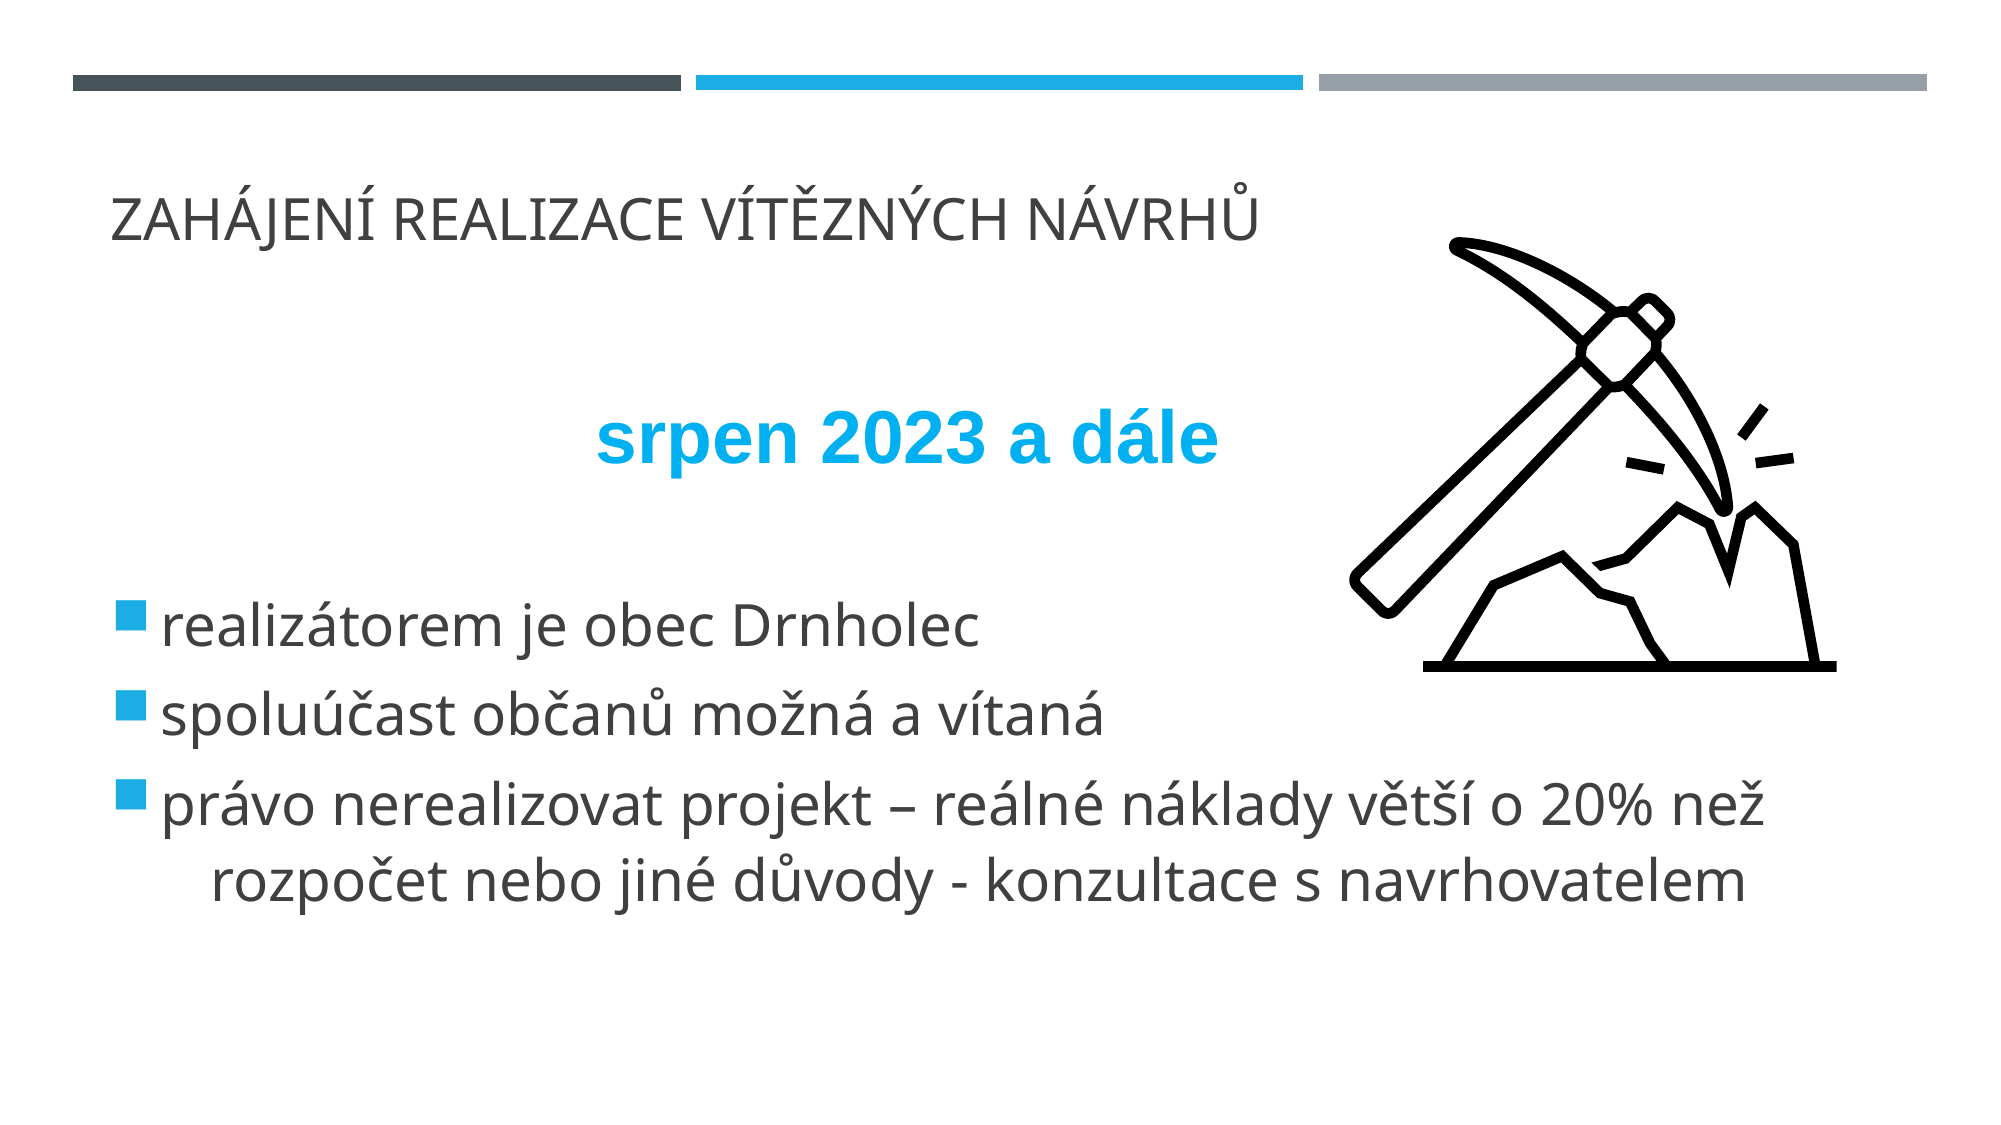

# Zahájení realizace vítězných návrhů
srpen 2023 a dále
realizátorem je obec Drnholec
spoluúčast občanů možná a vítaná
právo nerealizovat projekt – reálné náklady větší o 20% než rozpočet nebo jiné důvody - konzultace s navrhovatelem